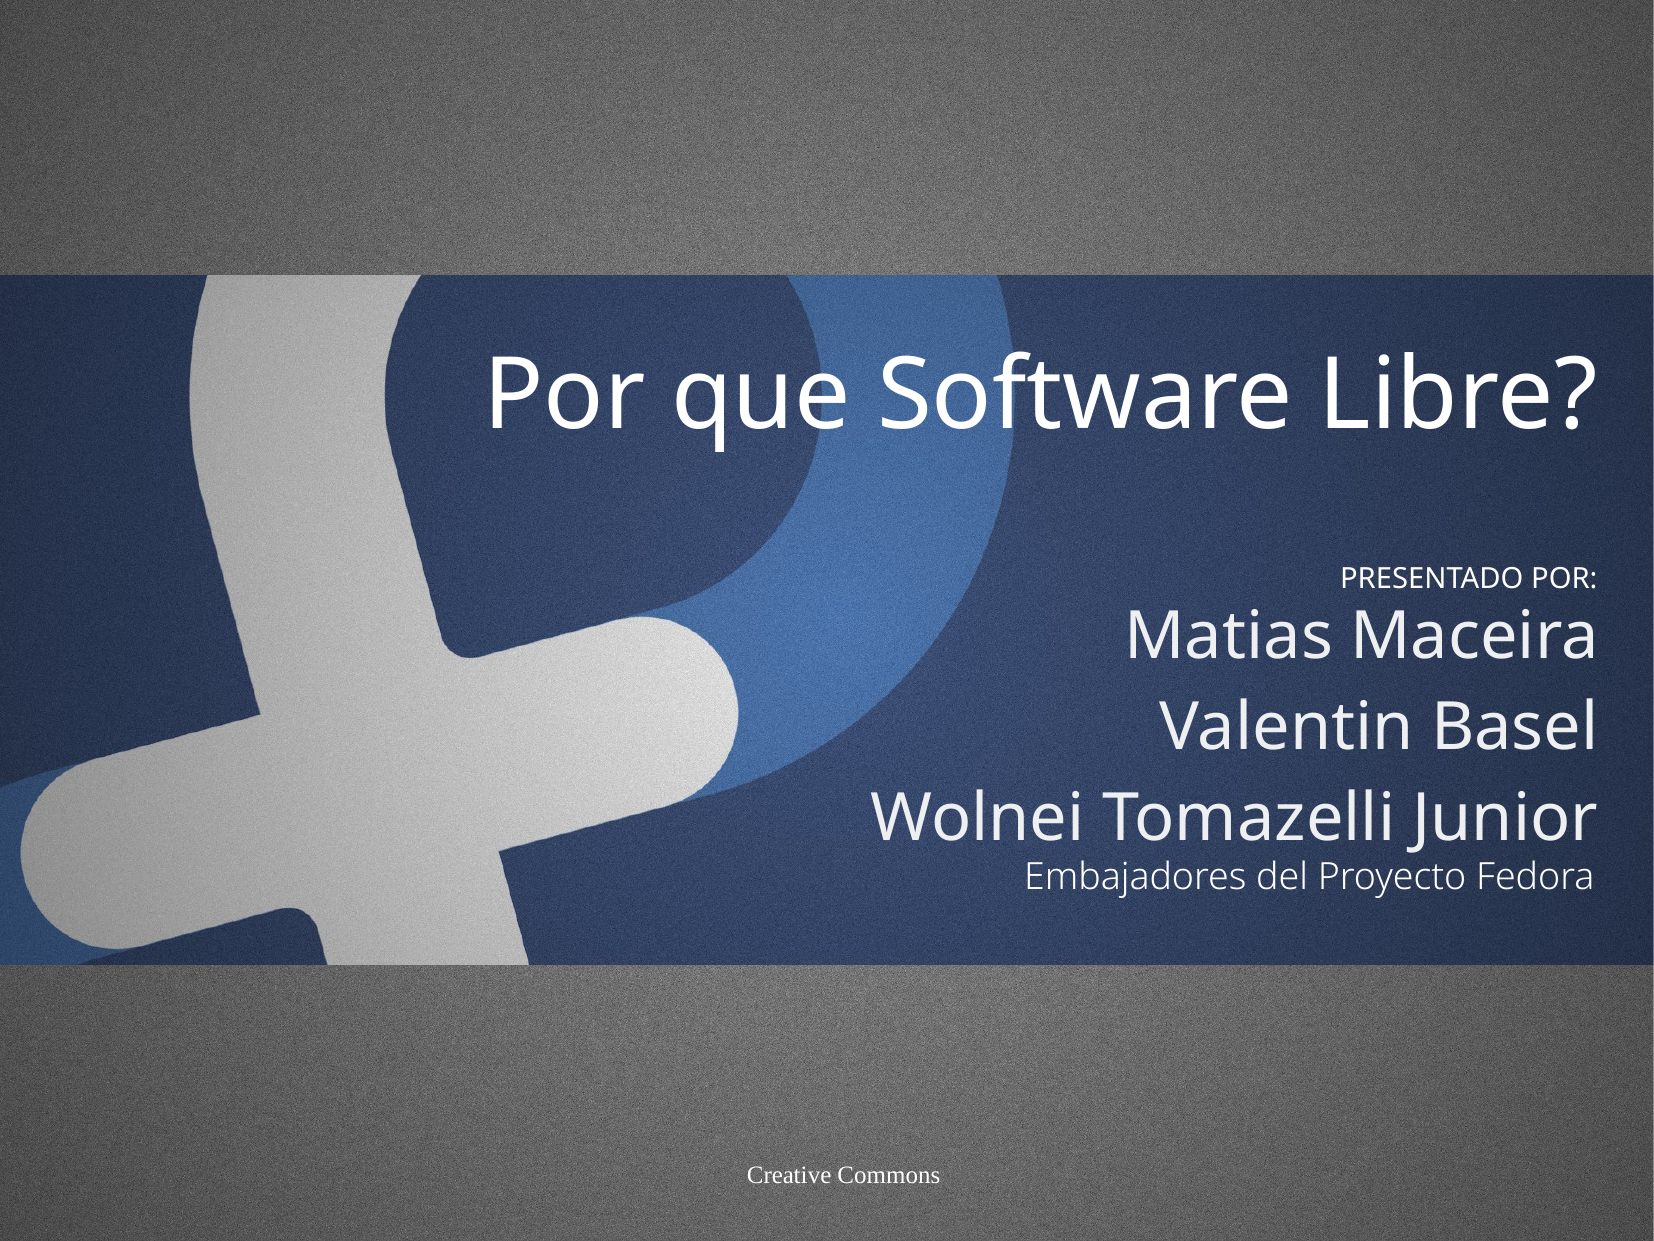

# Por que Software Libre?
PRESENTADO POR:
Matias Maceira
Valentin Basel
Wolnei Tomazelli Junior
Embajadores del Proyecto Fedora
Creative Commons